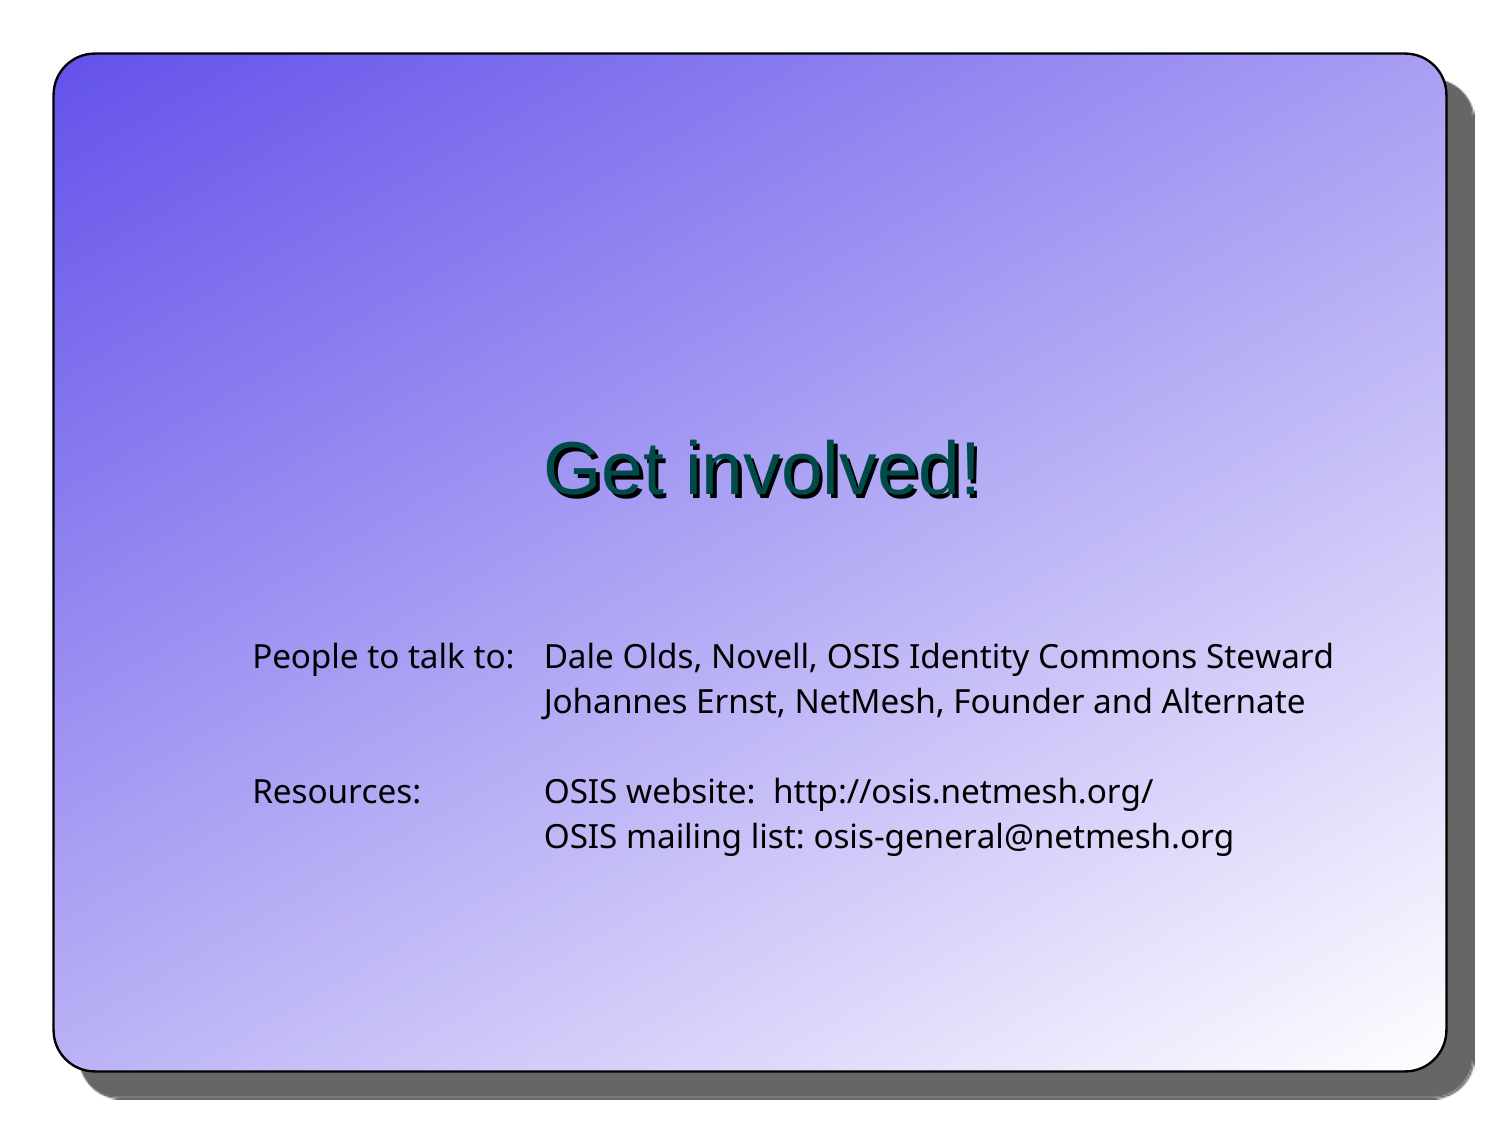

# Get involved!
People to talk to:	Dale Olds, Novell, OSIS Identity Commons Steward
	Johannes Ernst, NetMesh, Founder and Alternate
Resources:	OSIS website: http://osis.netmesh.org/
	OSIS mailing list: osis-general@netmesh.org